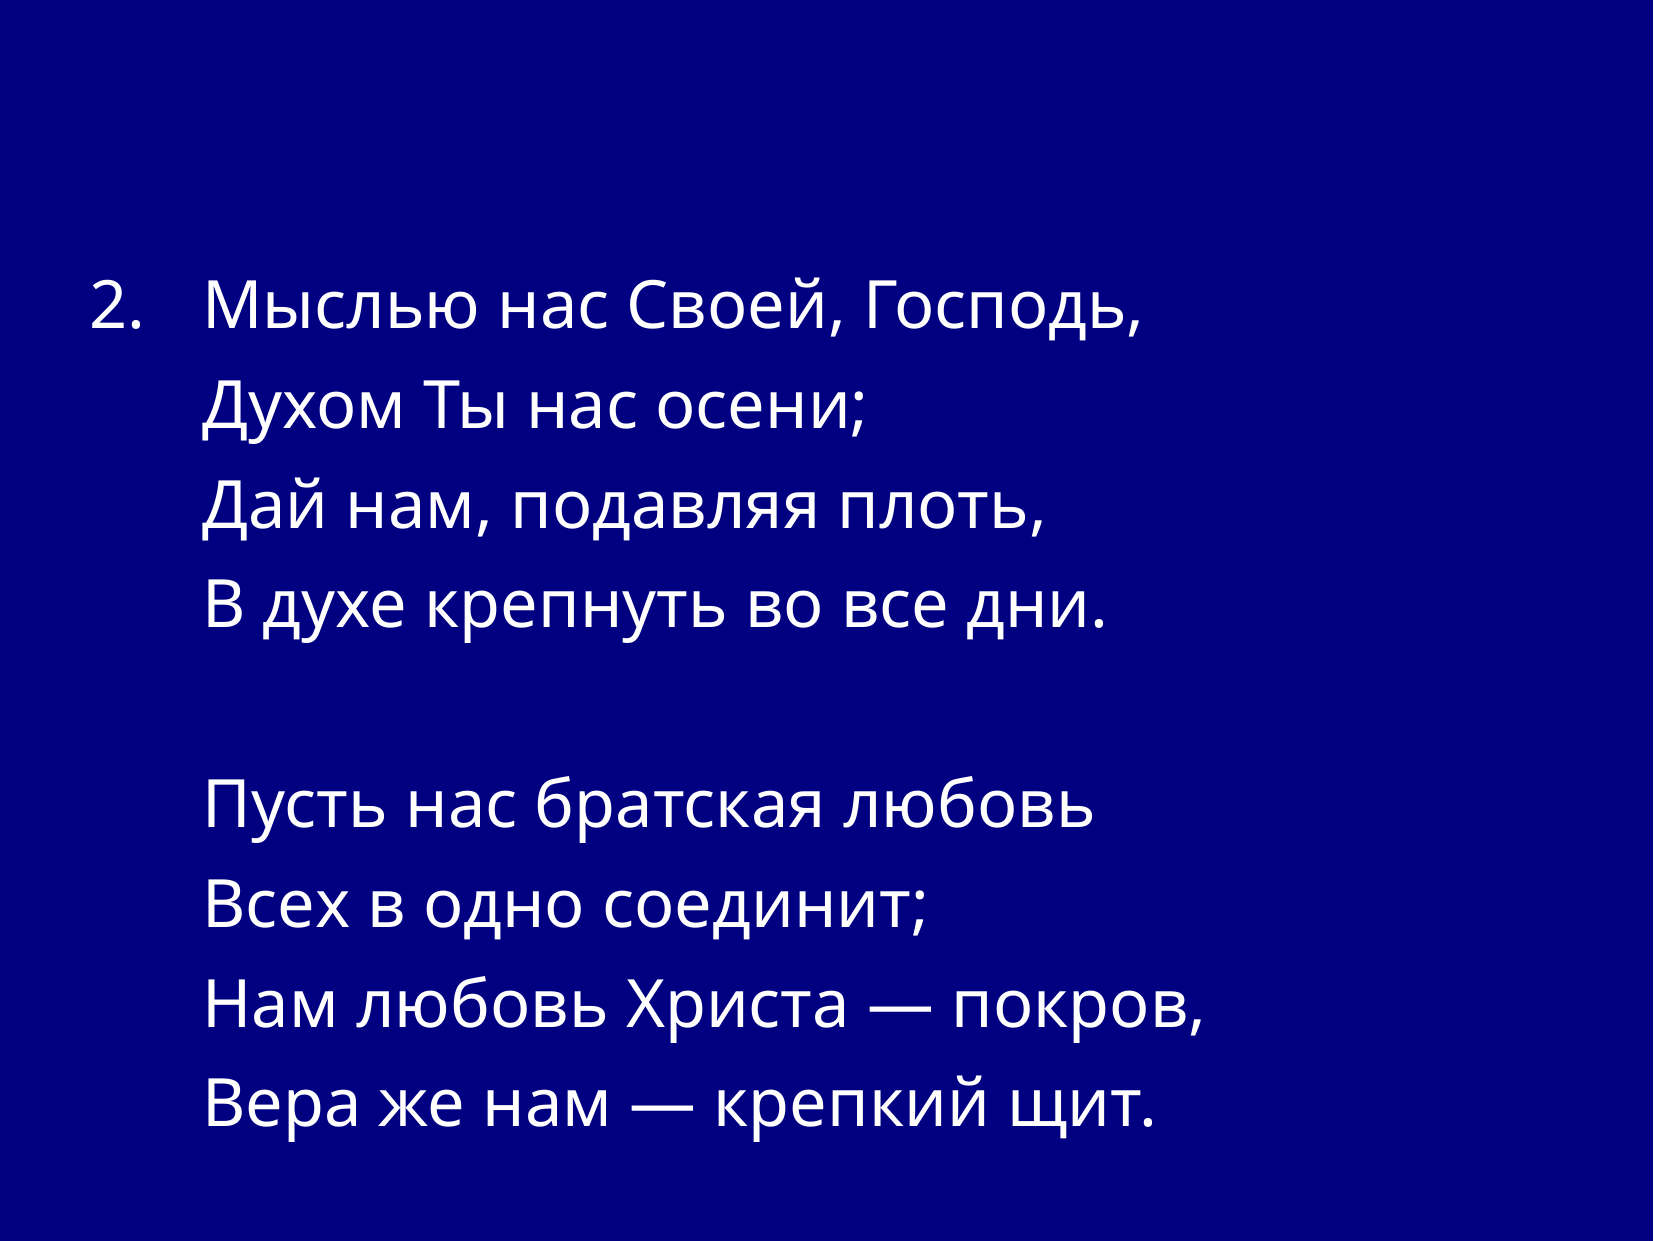

2.	Мыслью нас Своей, Господь,
	Духом Ты нас осени;
	Дай нам, подавляя плоть,
	В духе крепнуть во все дни.
	Пусть нас братская любовь
	Всех в одно соединит;
	Нам любовь Христа — покров,
	Вера же нам — крепкий щит.